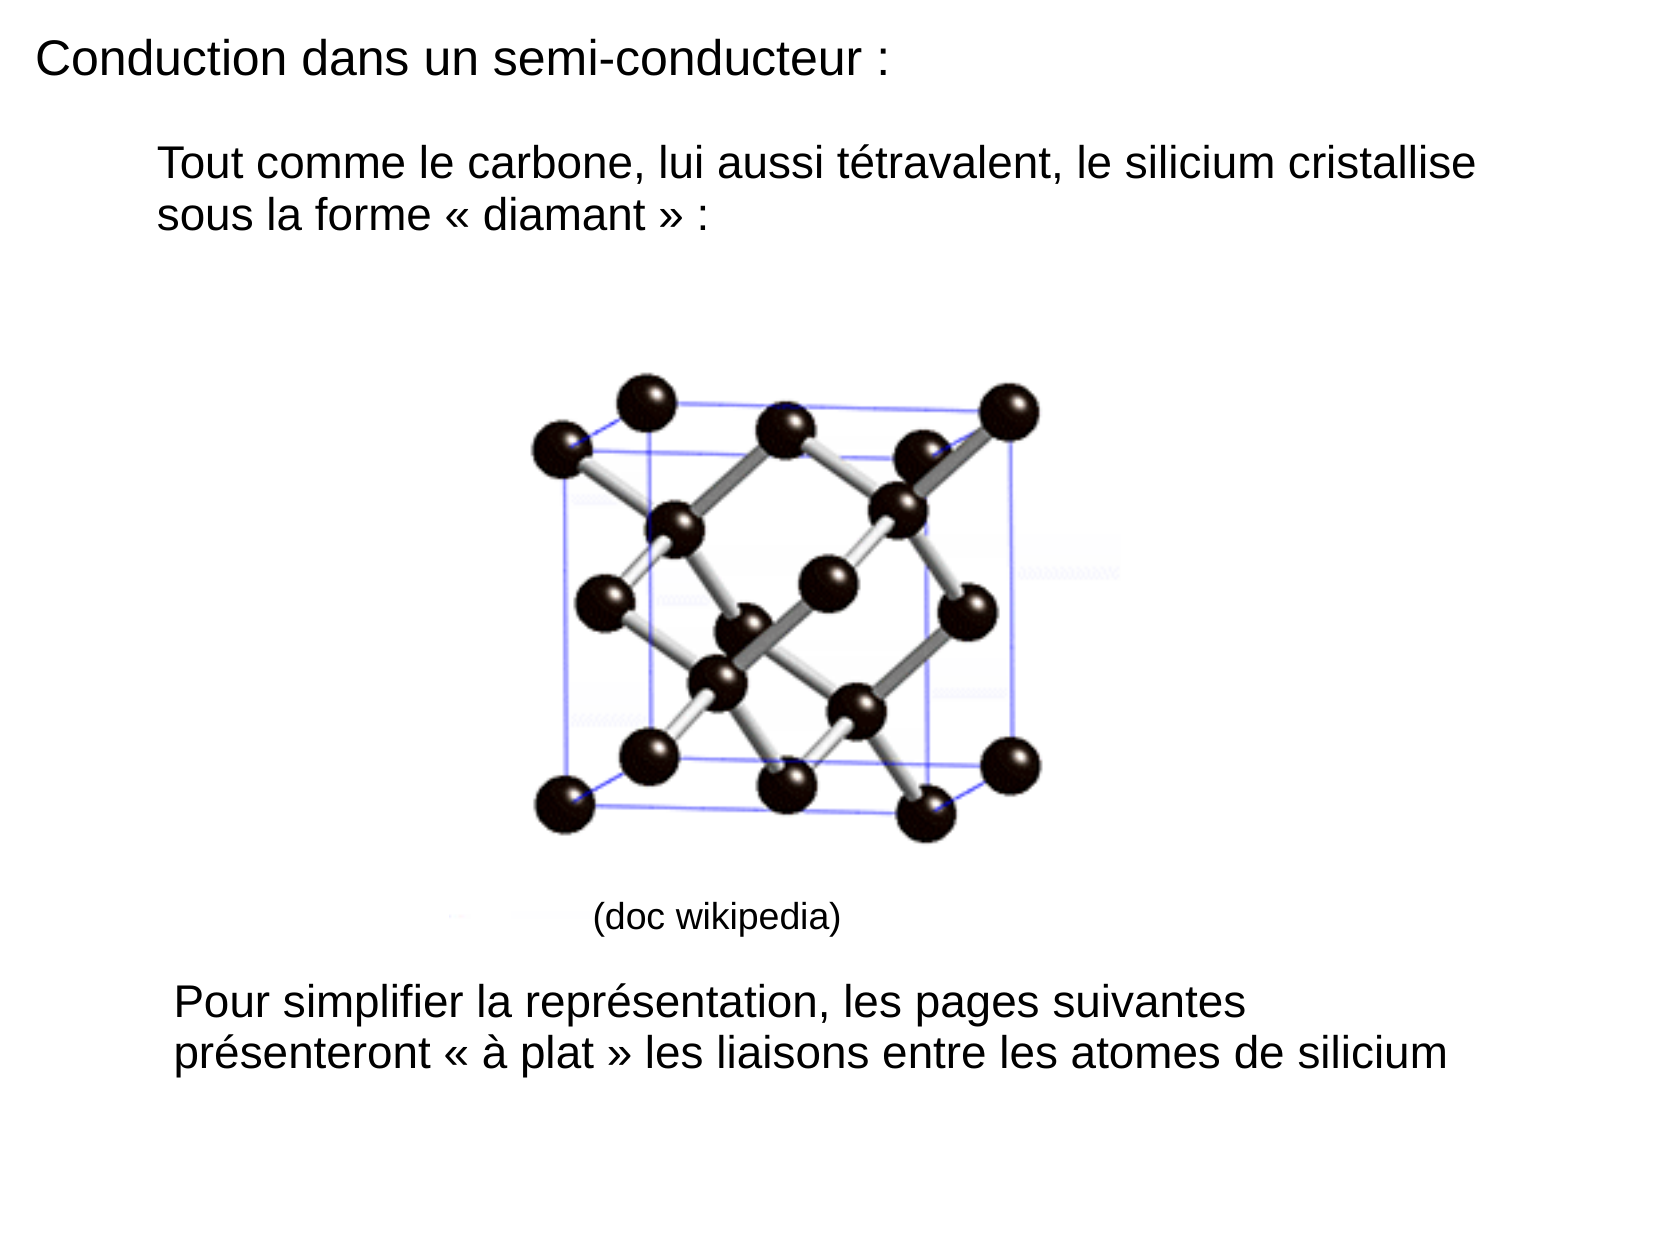

Conduction dans un semi-conducteur :
Tout comme le carbone, lui aussi tétravalent, le silicium cristallise sous la forme « diamant » :
(doc wikipedia)
Pour simplifier la représentation, les pages suivantes présenteront « à plat » les liaisons entre les atomes de silicium